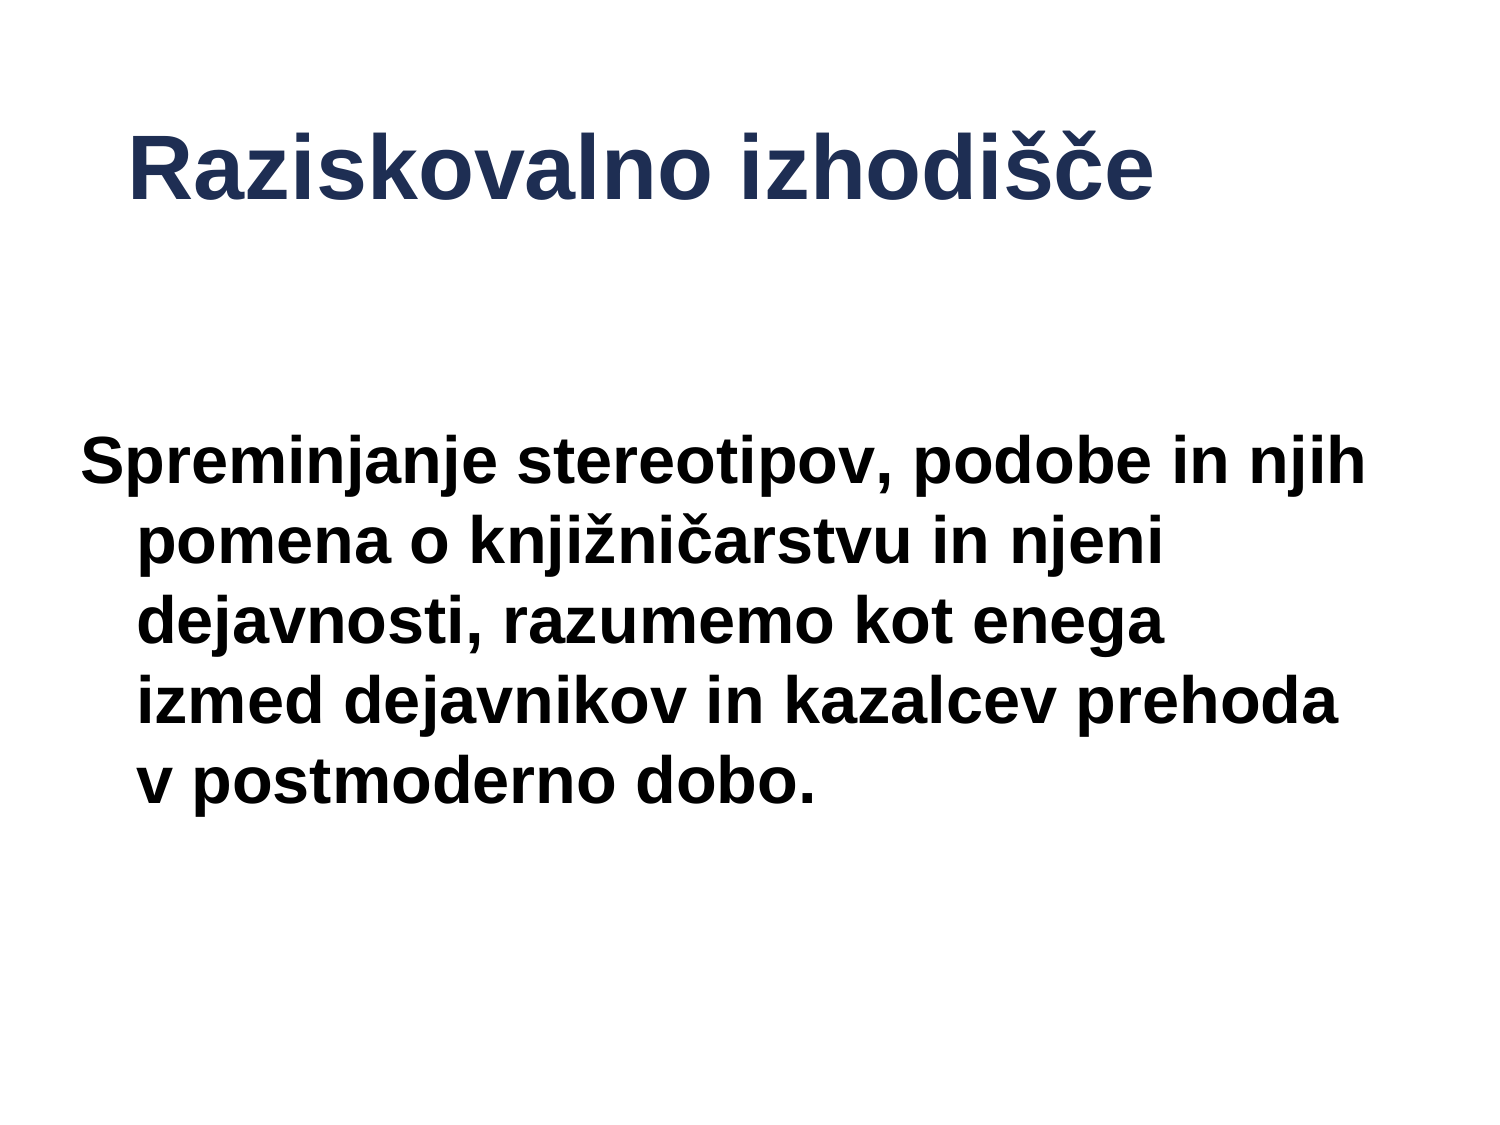

# Raziskovalno izhodišče
Spreminjanje stereotipov, podobe in njih pomena o knjižničarstvu in njeni dejavnosti, razumemo kot enega izmed dejavnikov in kazalcev prehoda v postmoderno dobo.
Primoz Juznic, BINK, FF, Univerza v Ljubljani